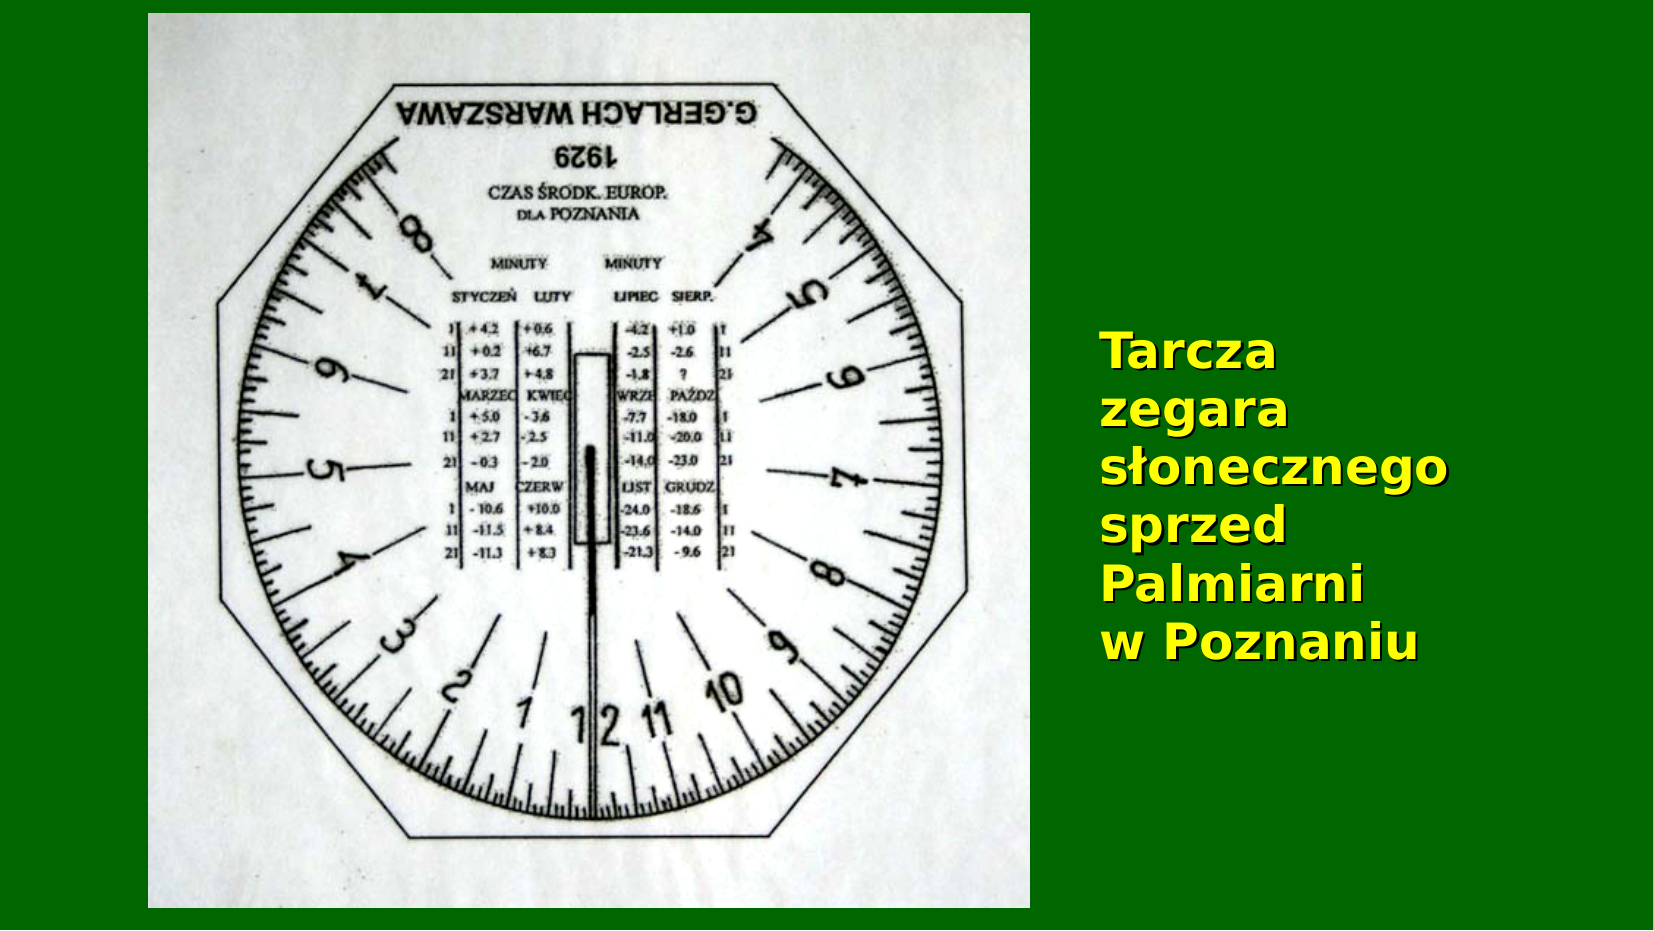

# Tarcza zegara słonecznego sprzed Palmiarni w Poznaniu